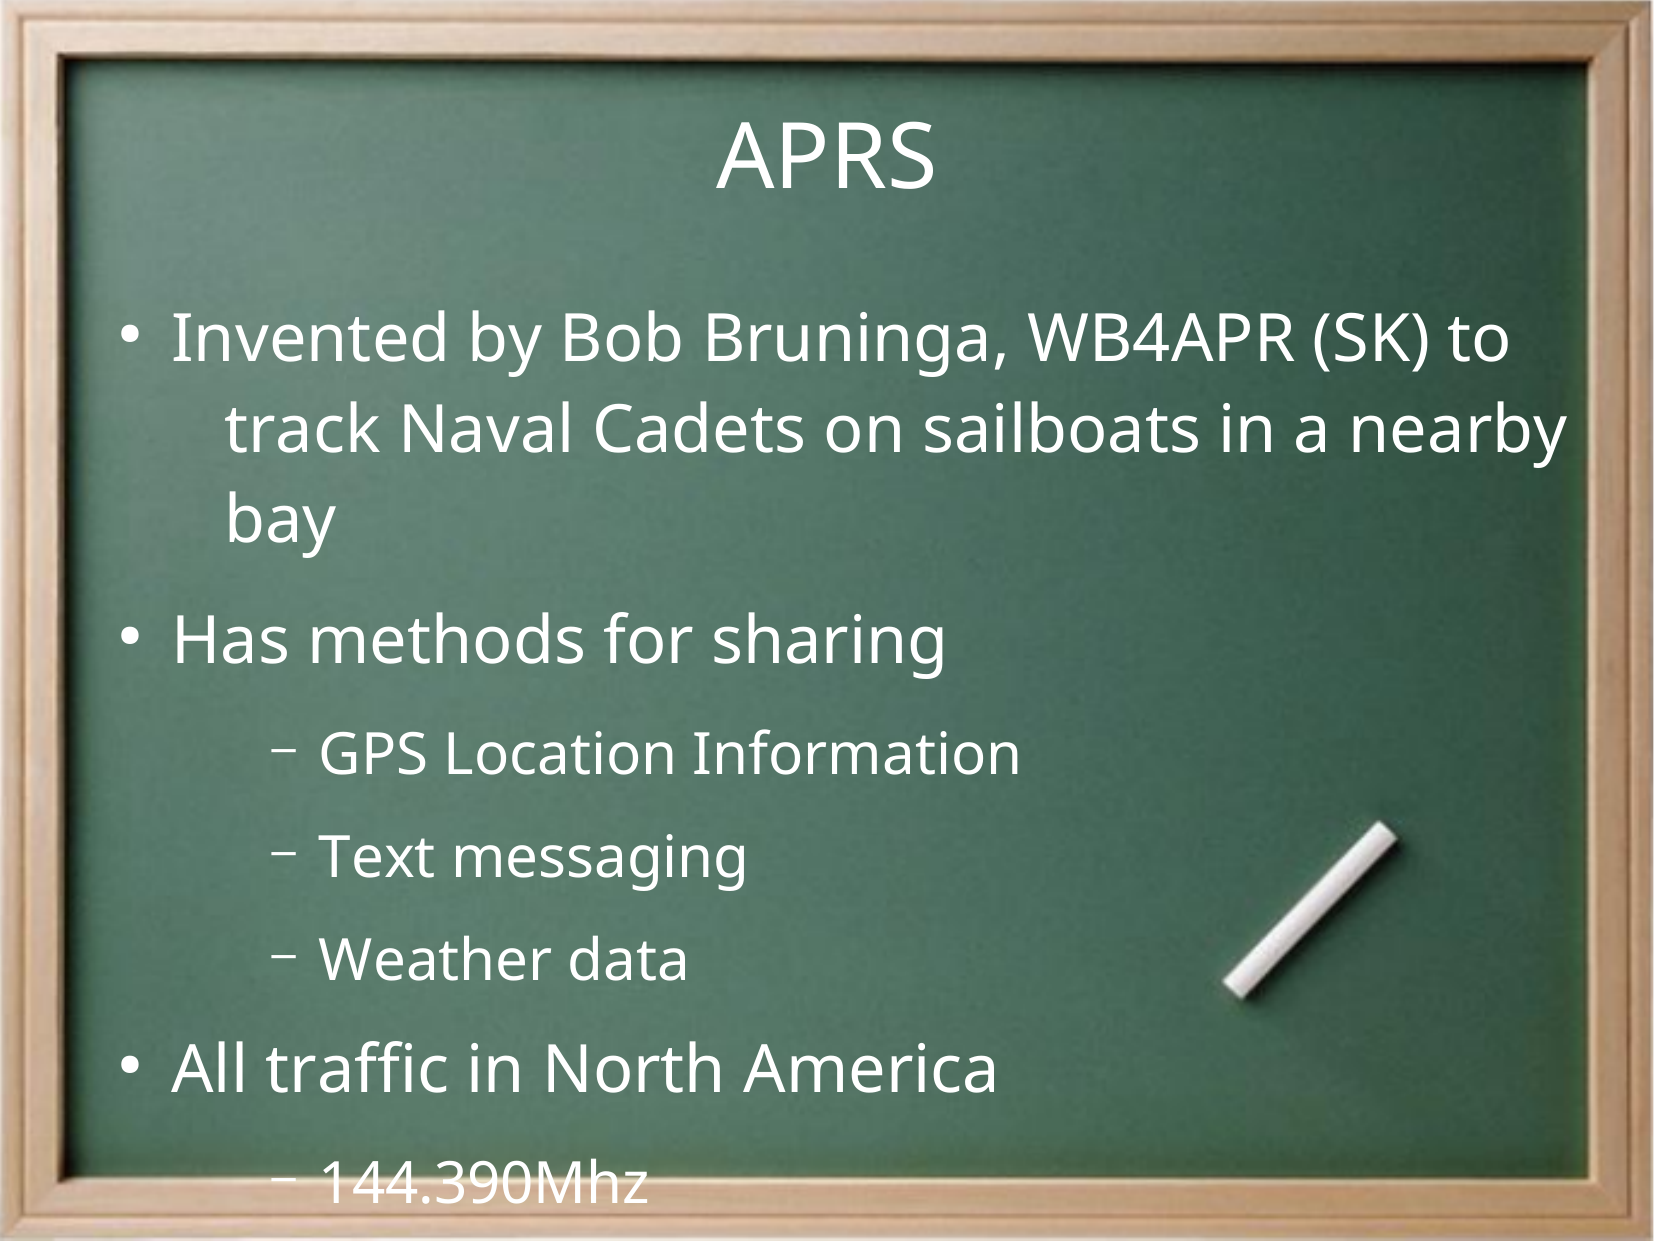

# APRS
Invented by Bob Bruninga, WB4APR (SK) to track Naval Cadets on sailboats in a nearby bay
Has methods for sharing
GPS Location Information
Text messaging
Weather data
All traffic in North America
144.390Mhz